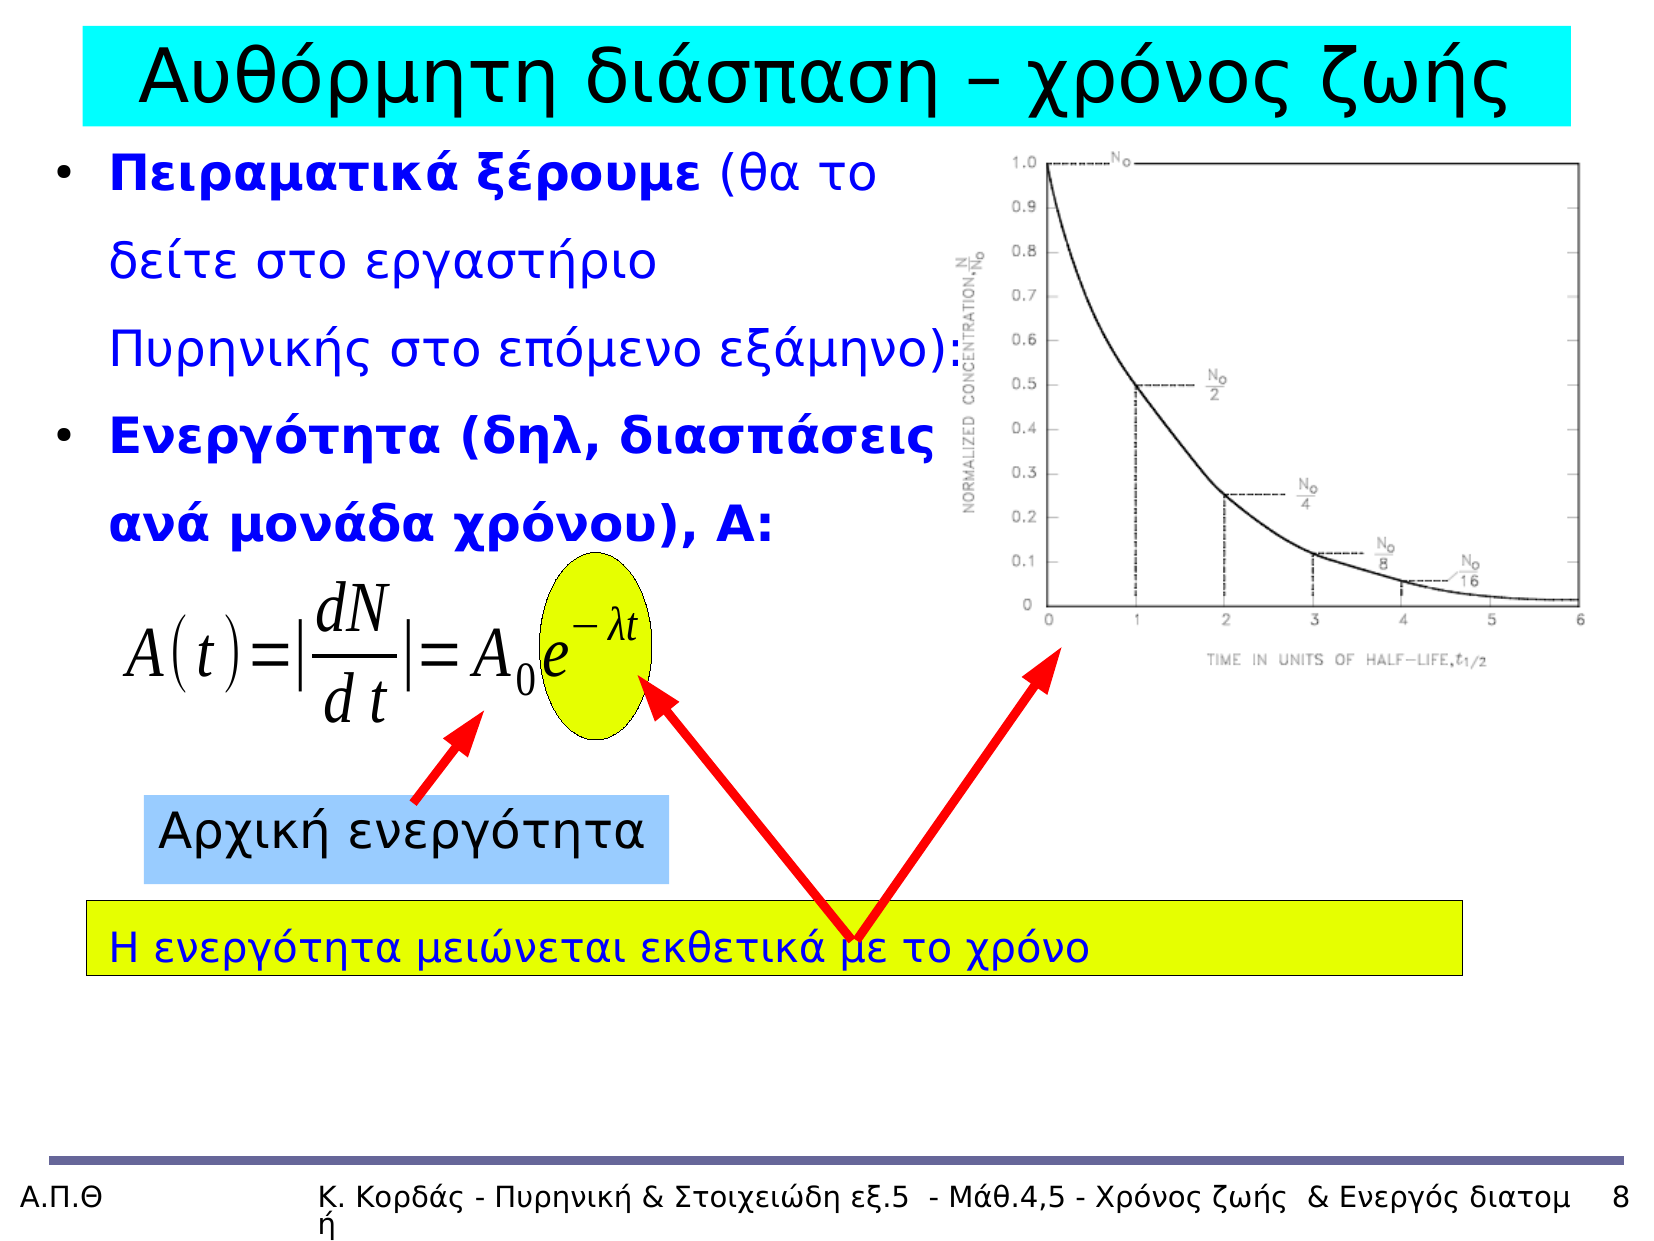

# Αυθόρμητη διάσπαση – χρόνος ζωής
Πειραματικά ξέρουμε (θα το
δείτε στο εργαστήριο
Πυρηνικής στο επόμενο εξάμηνο):
Ενεργότητα (δηλ, διασπάσεις
ανά μονάδα χρόνου), Α:
Η ενεργότητα μειώνεται εκθετικά με το χρόνο
Αρχική ενεργότητα
Α.Π.Θ
Κ. Κορδάς - Πυρηνική & Στοιχειώδη εξ.5 - Μάθ.4,5 - Χρόνος ζωής & Ενεργός διατομή
8